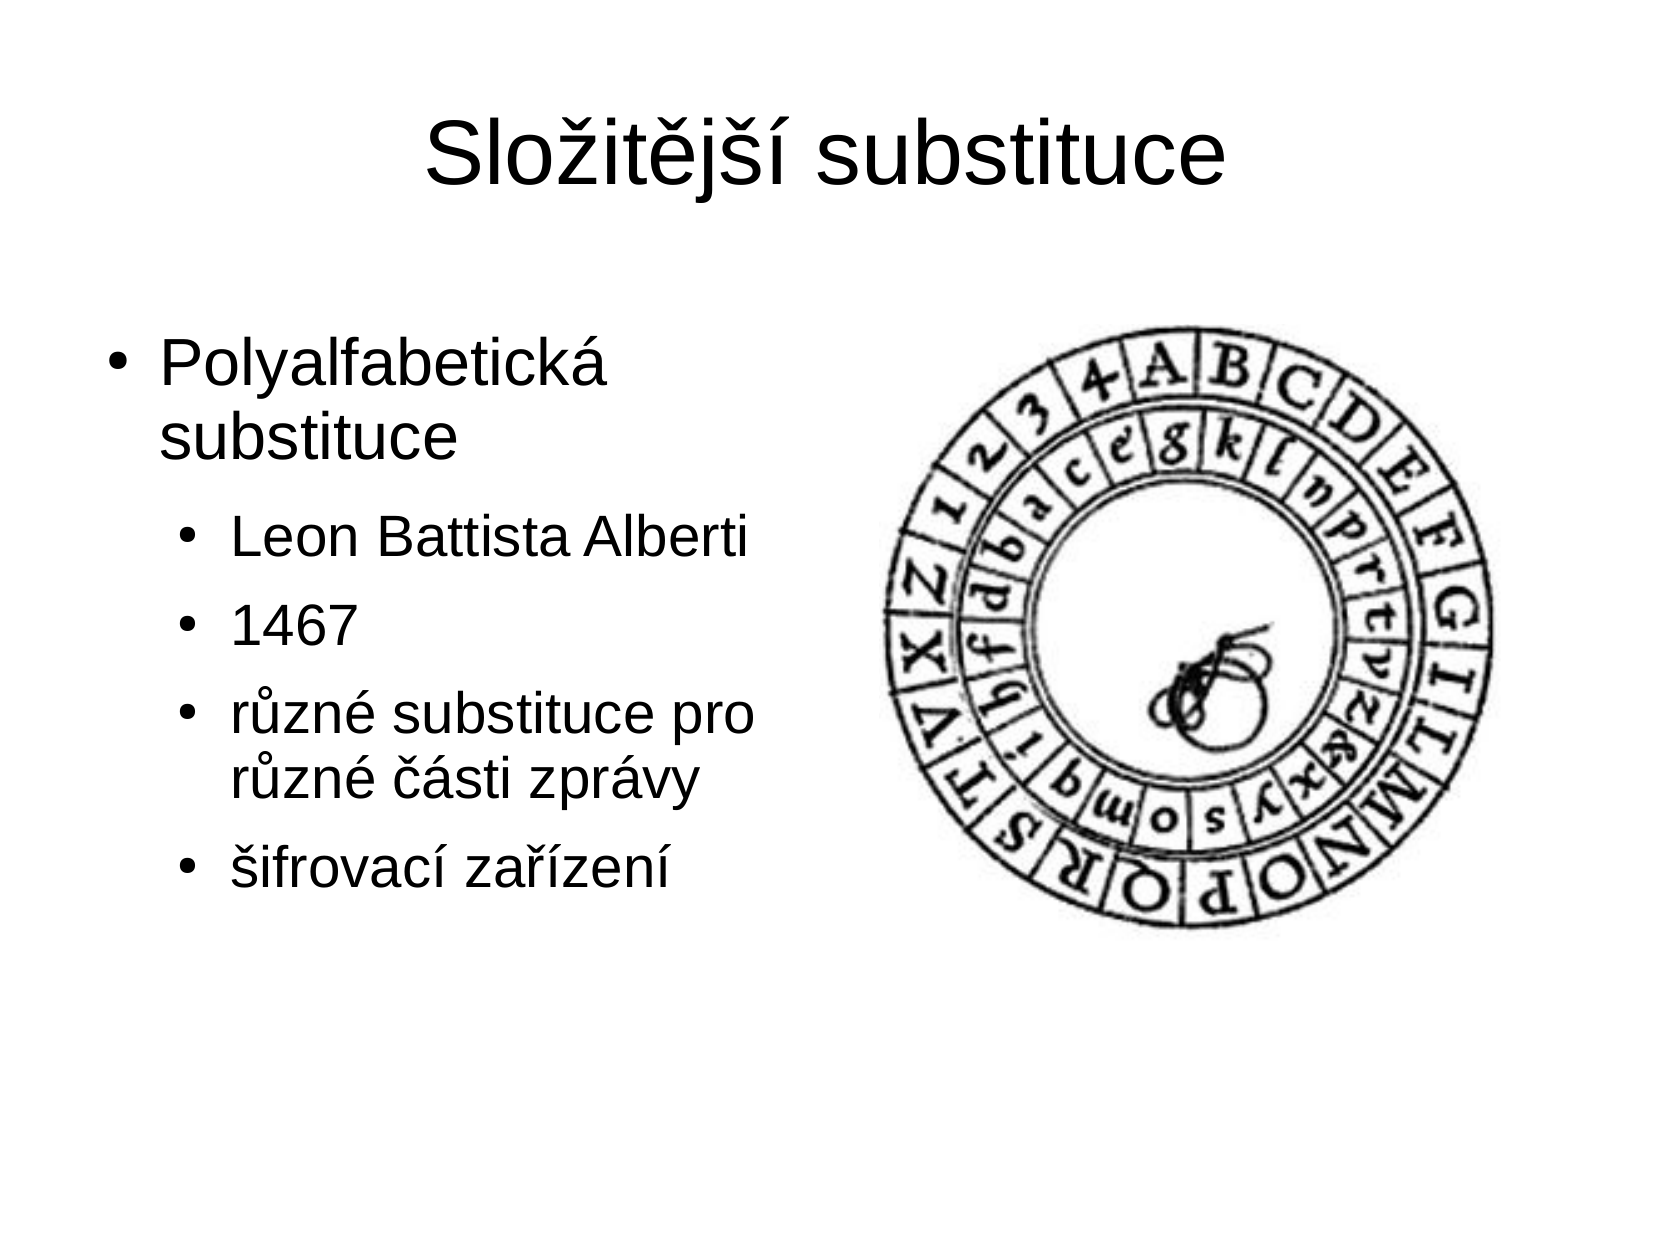

# Složitější substituce
Polyalfabetická substituce
Leon Battista Alberti
1467
různé substituce pro různé části zprávy
šifrovací zařízení